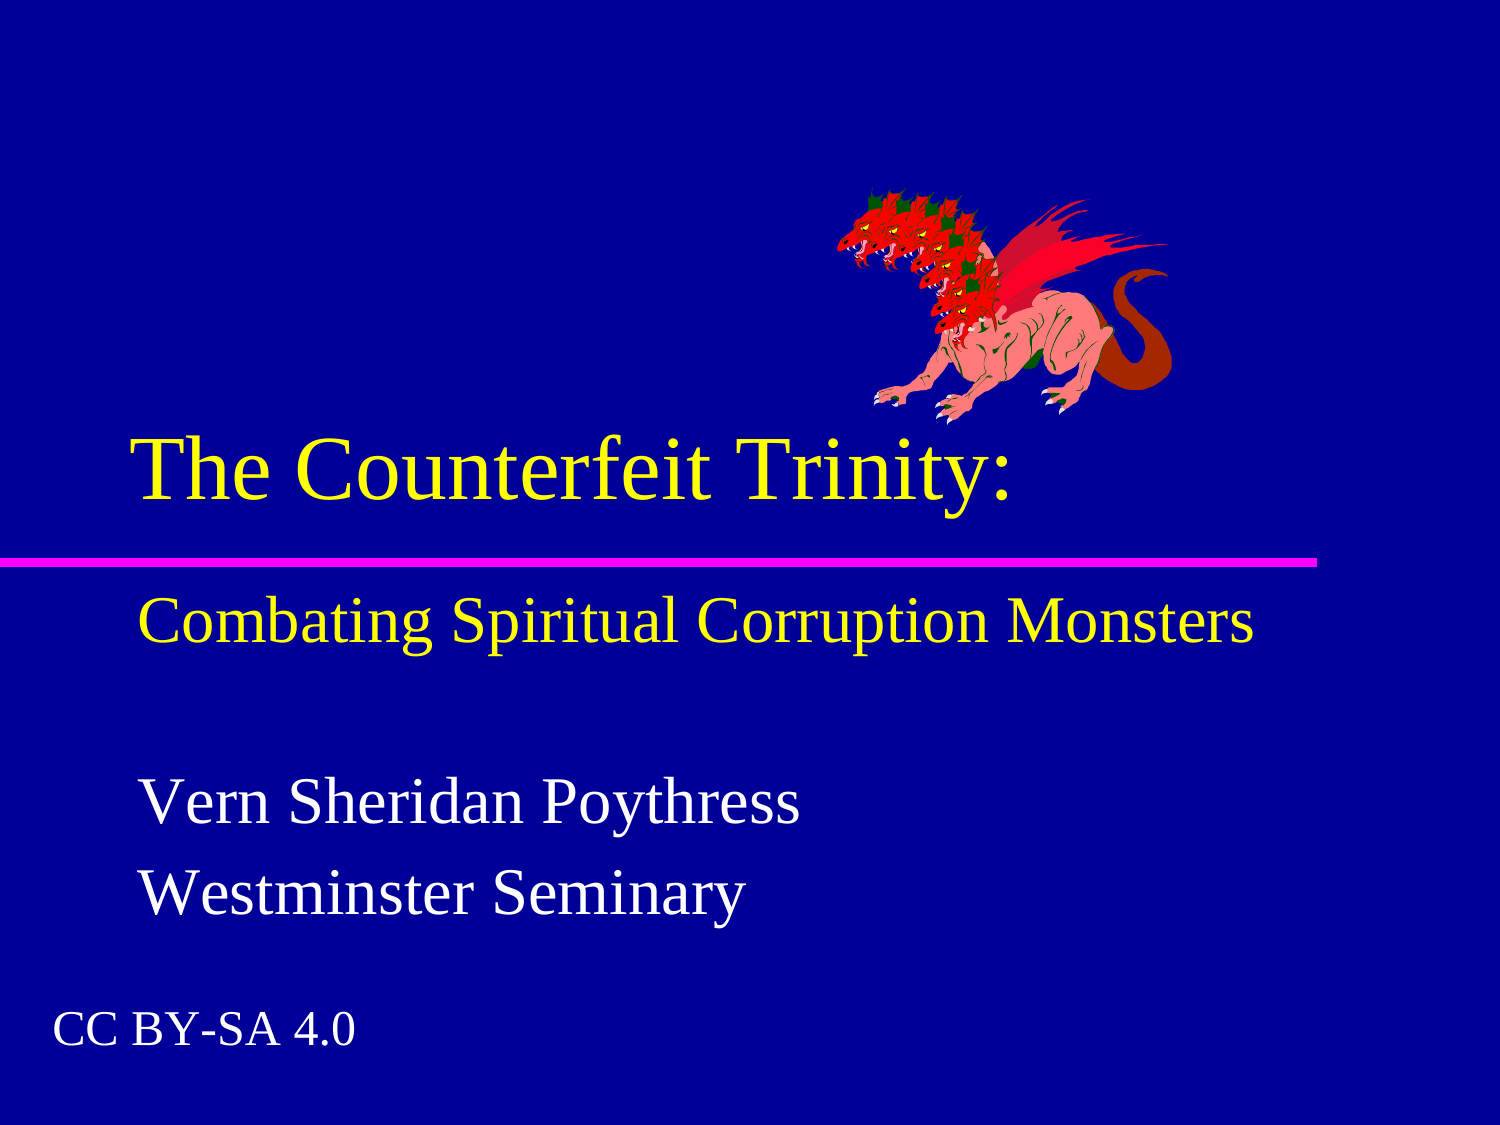

# The Counterfeit Trinity:
Combating Spiritual Corruption Monsters
Vern Sheridan Poythress
Westminster Seminary
CC BY-SA 4.0